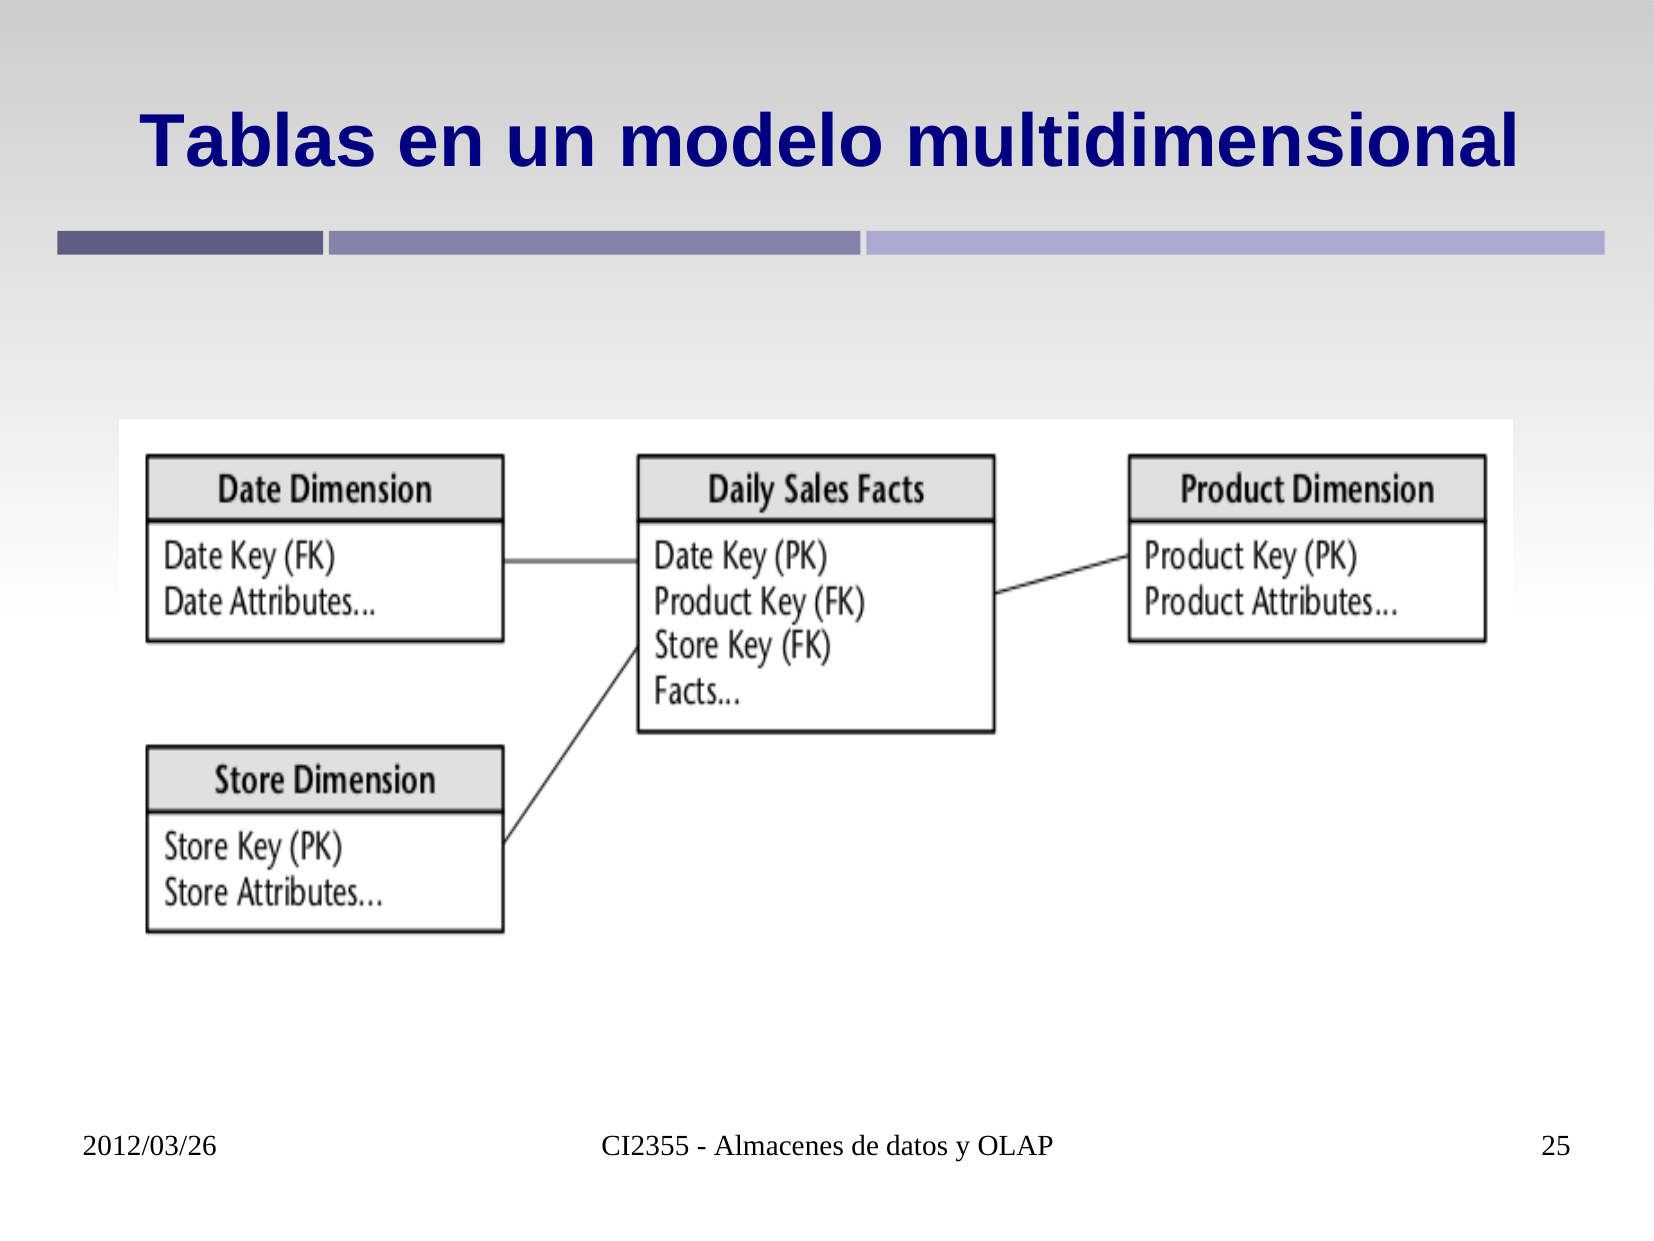

# Tablas en un modelo multidimensional
2012/03/26
CI2355 - Almacenes de datos y OLAP
25